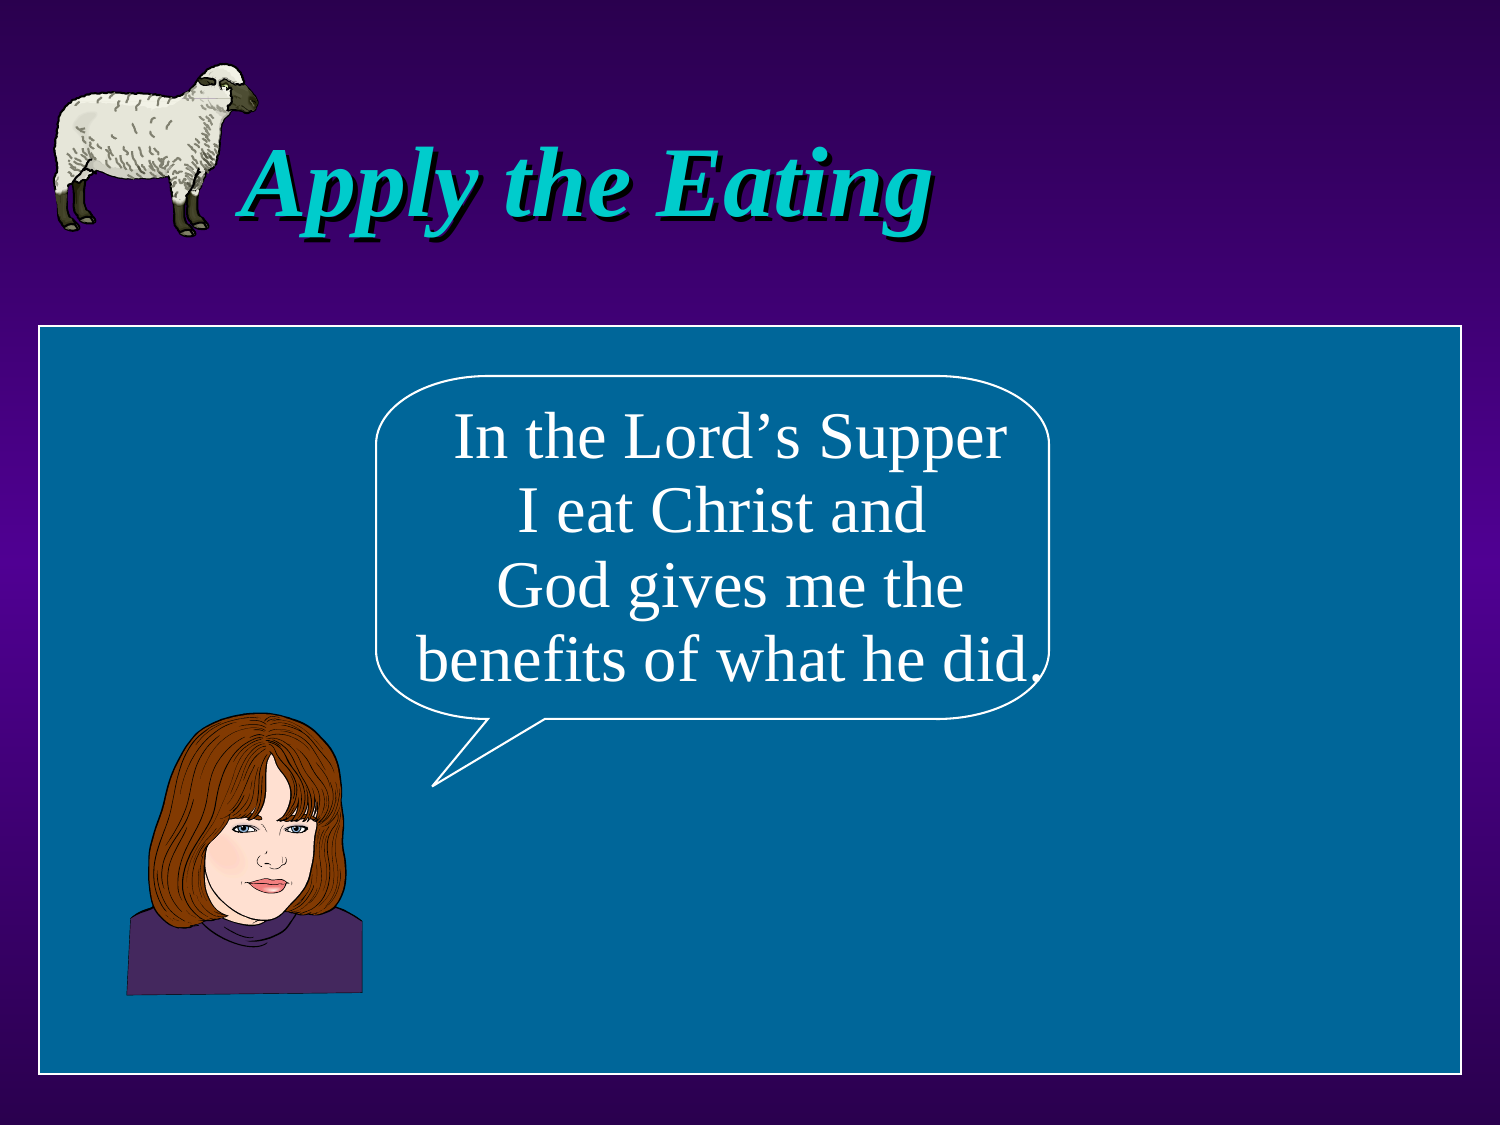

# Apply the Eating
In the Lord’s Supper
I eat Christ and
God gives me the
benefits of what he did.